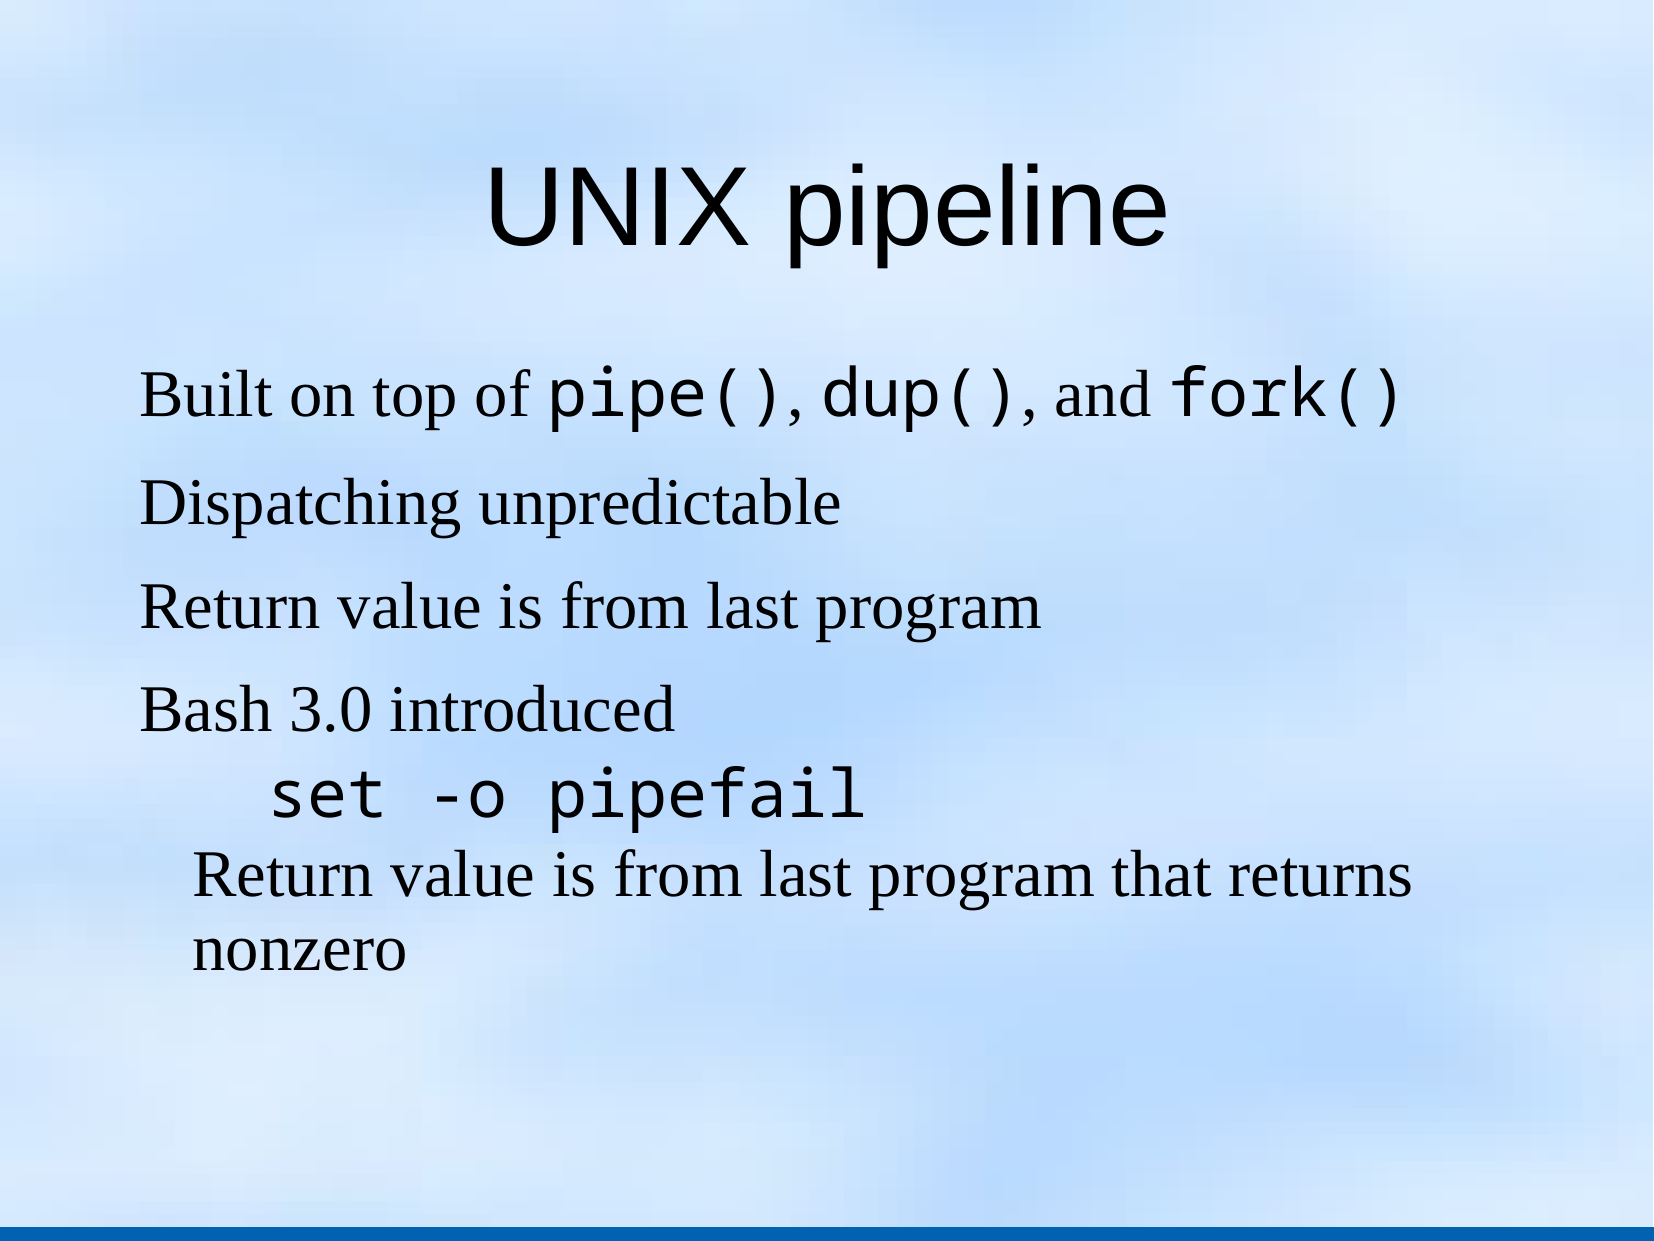

# UNIX pipeline
Built on top of pipe(), dup(), and fork()
Dispatching unpredictable
Return value is from last program
Bash 3.0 introduced
	set -o pipefail
Return value is from last program that returns nonzero